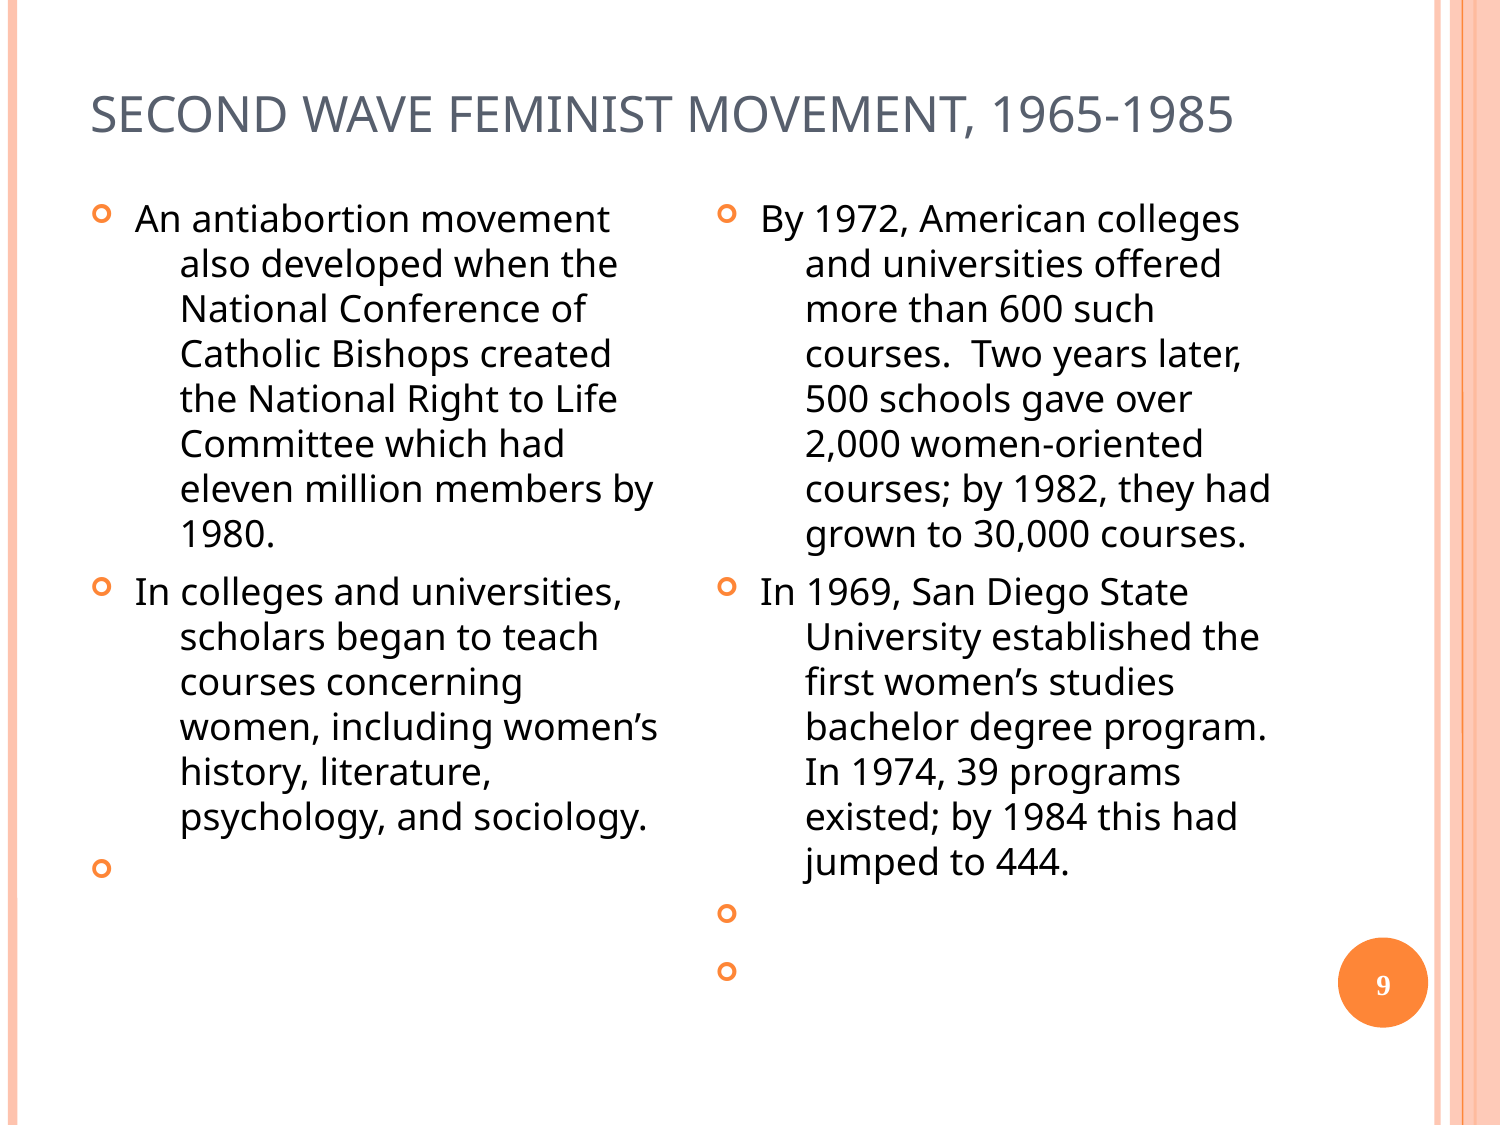

# Second Wave Feminist Movement, 1965-1985
An antiabortion movement also developed when the National Conference of Catholic Bishops created the National Right to Life Committee which had eleven million members by 1980.
In colleges and universities, scholars began to teach courses concerning women, including women’s history, literature, psychology, and sociology.
By 1972, American colleges and universities offered more than 600 such courses. Two years later, 500 schools gave over 2,000 women-oriented courses; by 1982, they had grown to 30,000 courses.
In 1969, San Diego State University established the first women’s studies bachelor degree program. In 1974, 39 programs existed; by 1984 this had jumped to 444.